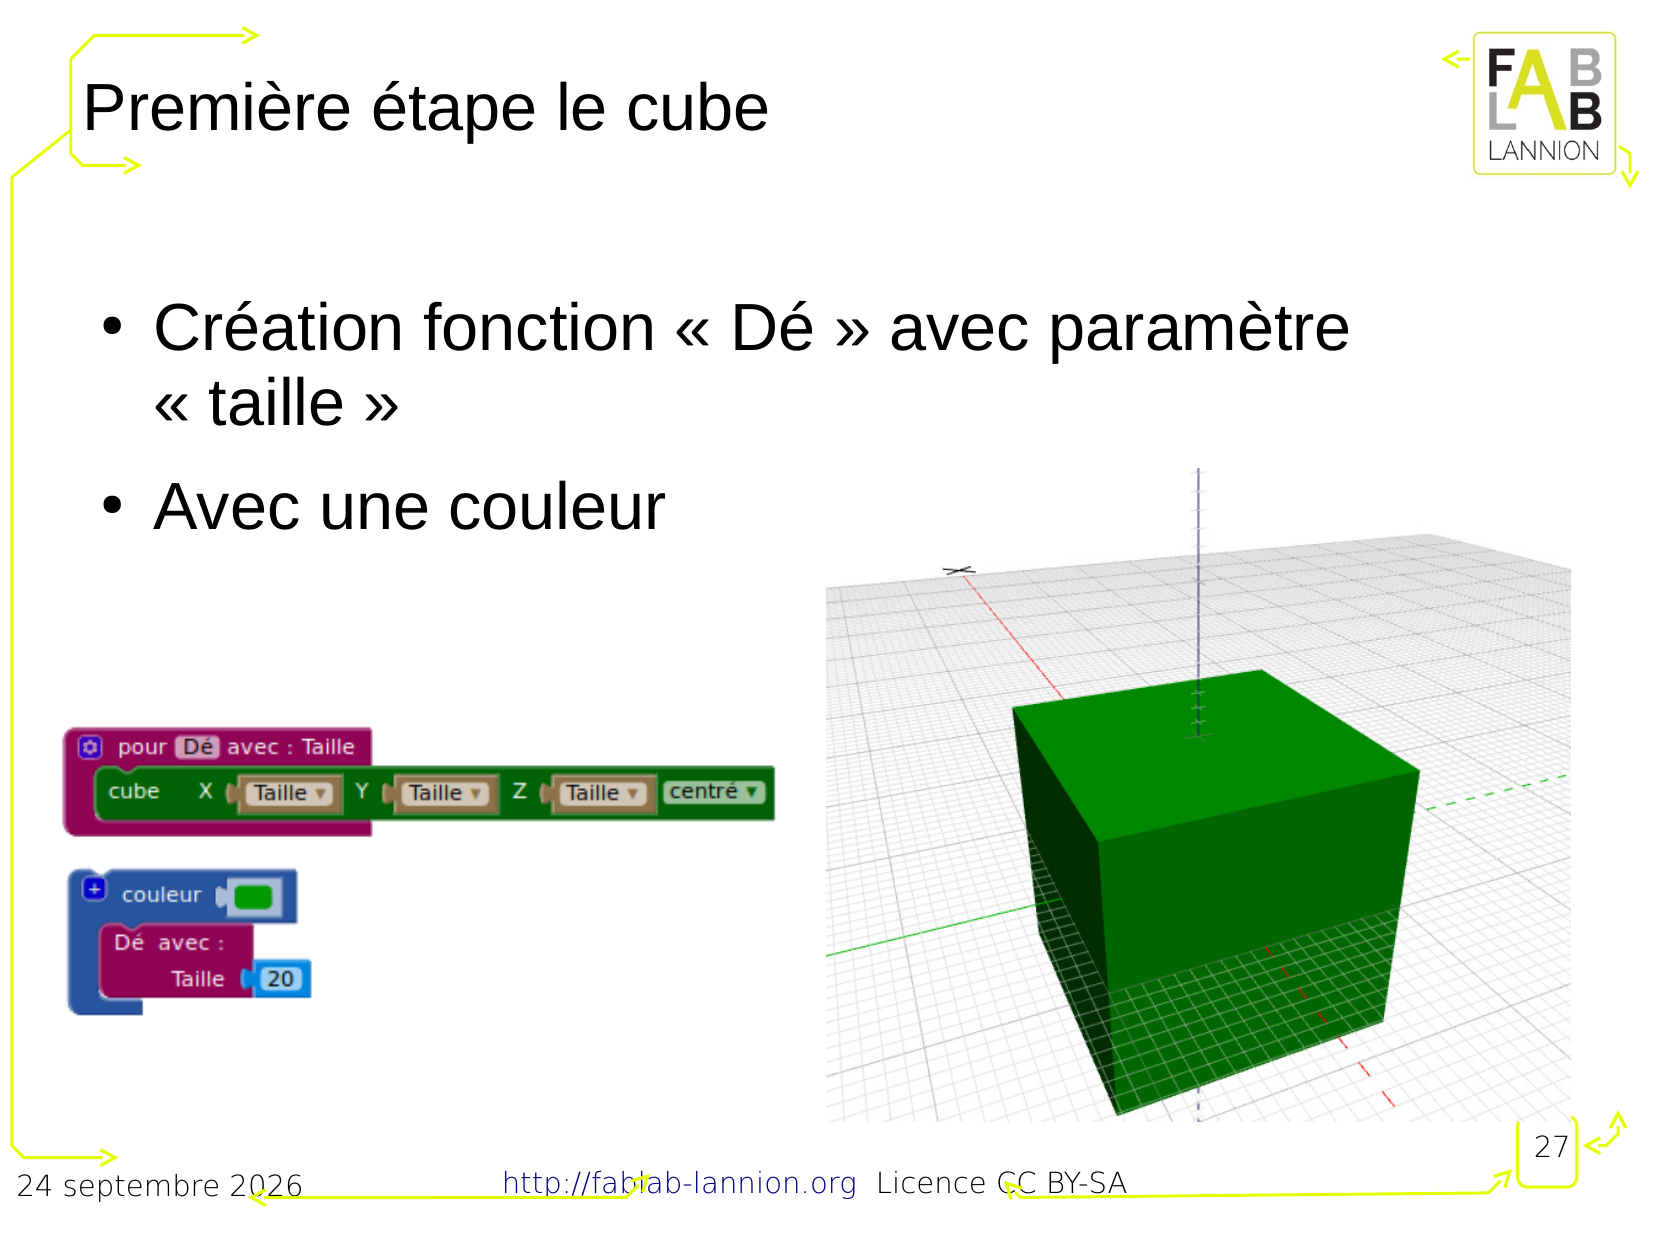

# Première étape le cube
Création fonction « Dé » avec paramètre « taille »
Avec une couleur
27